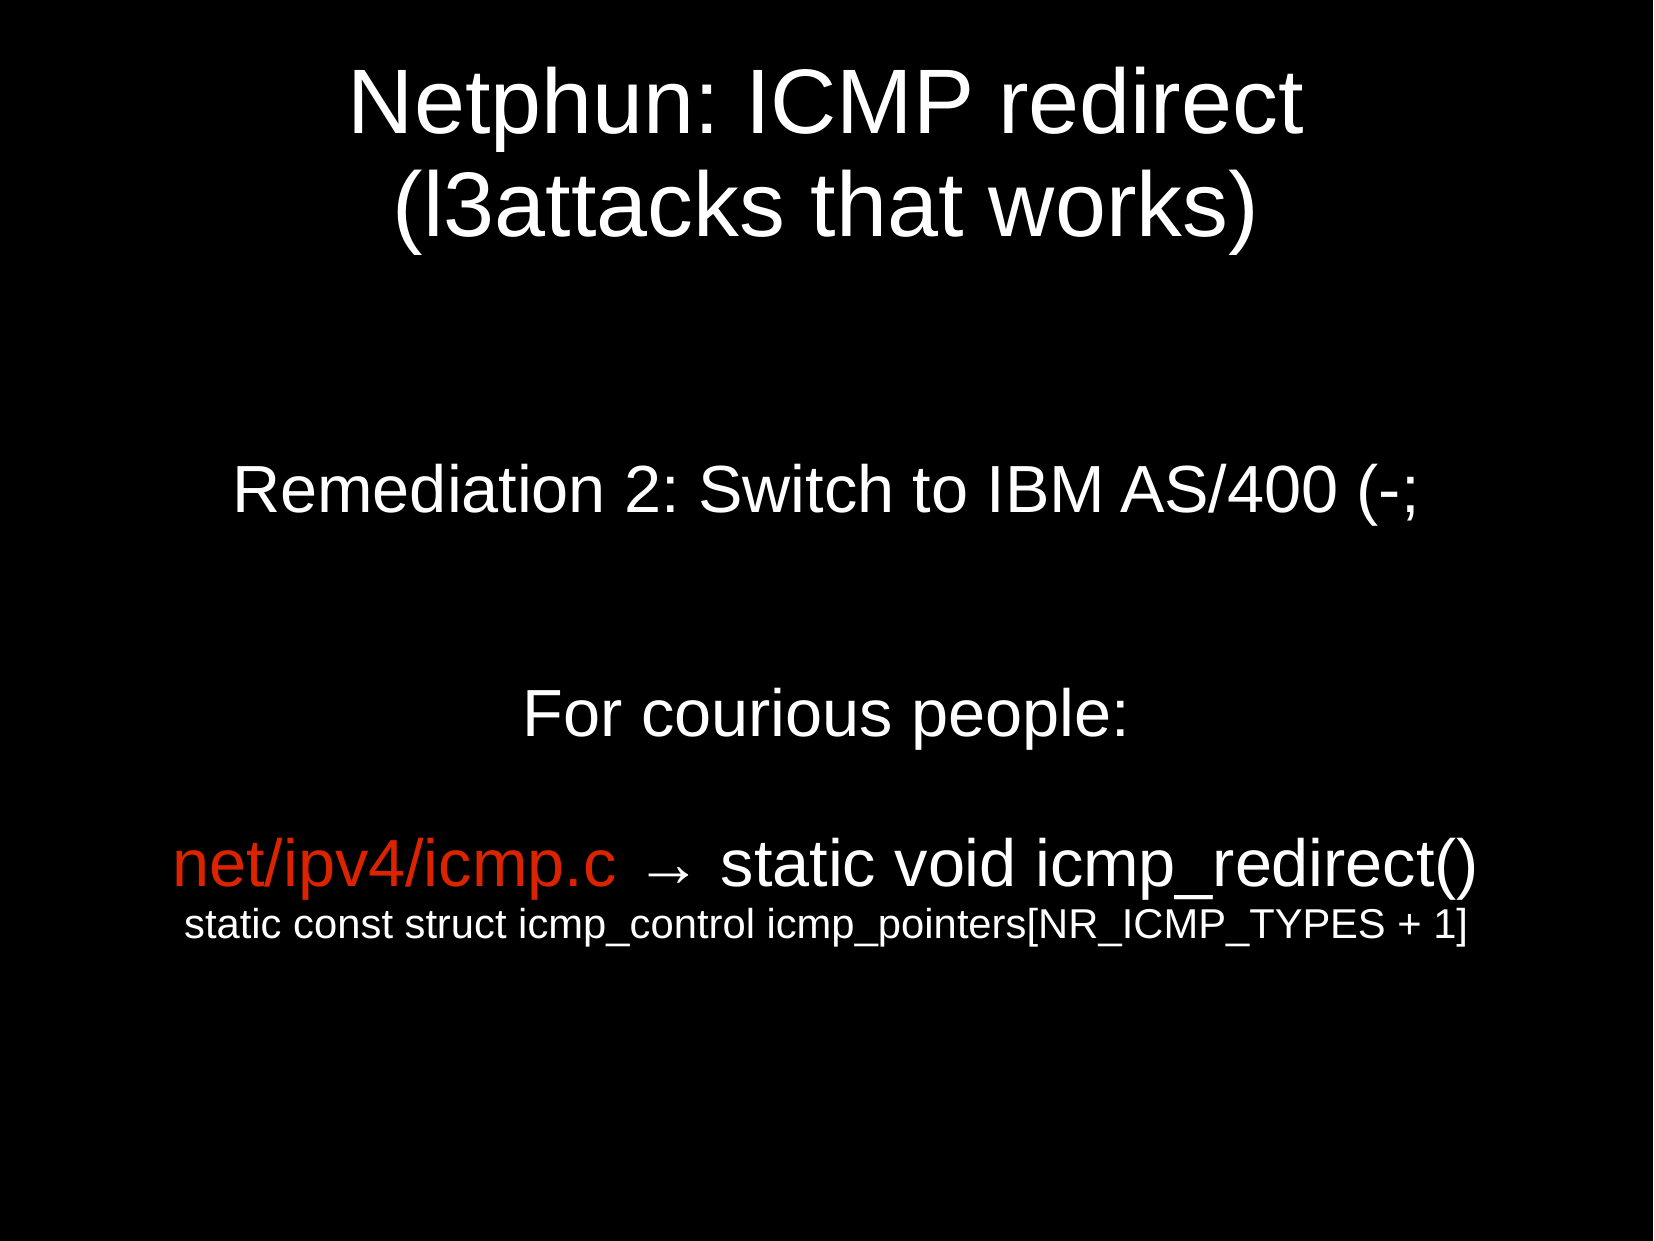

# Netphun: ICMP redirect (l3attacks that works)
Remediation 2: Switch to IBM AS/400 (-;
For courious people:
net/ipv4/icmp.c → static void icmp_redirect()
static const struct icmp_control icmp_pointers[NR_ICMP_TYPES + 1]